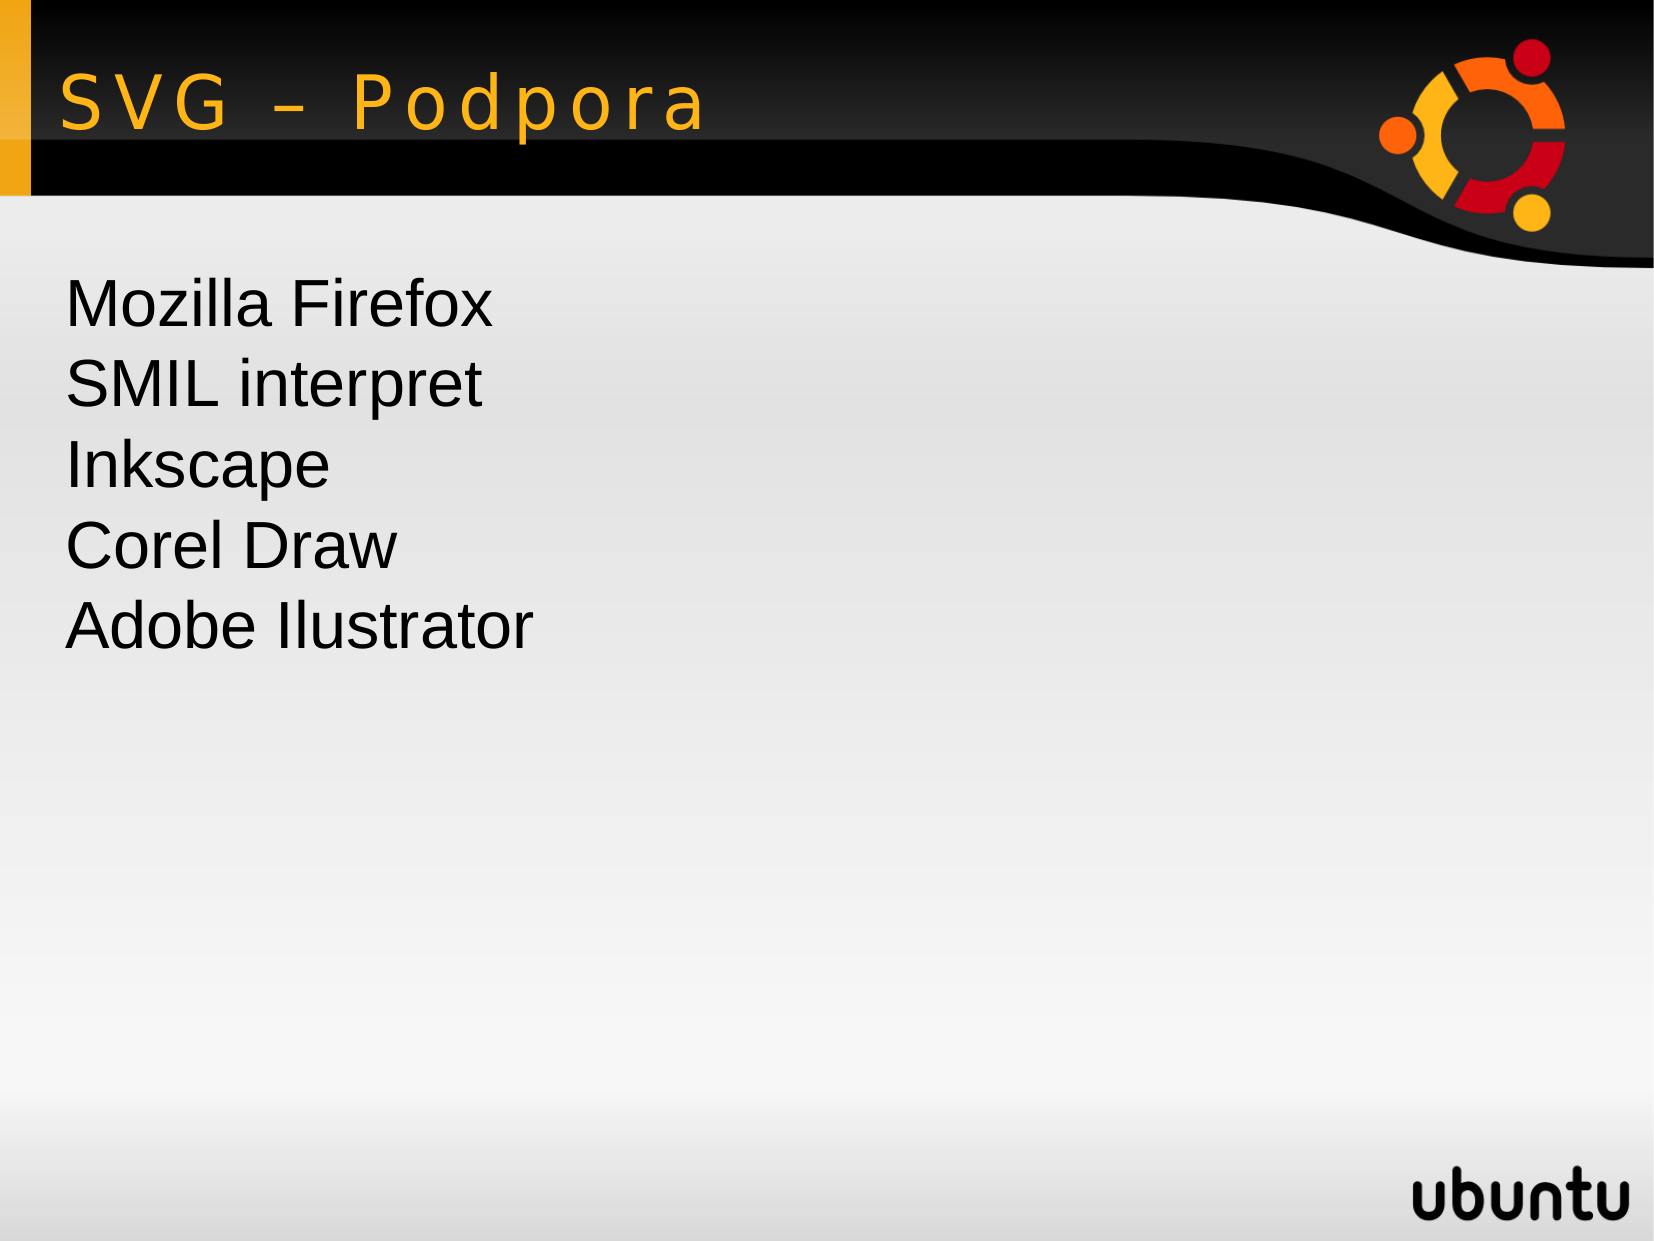

# SVG – Podpora
Mozilla Firefox
SMIL interpret
Inkscape
Corel Draw
Adobe Ilustrator